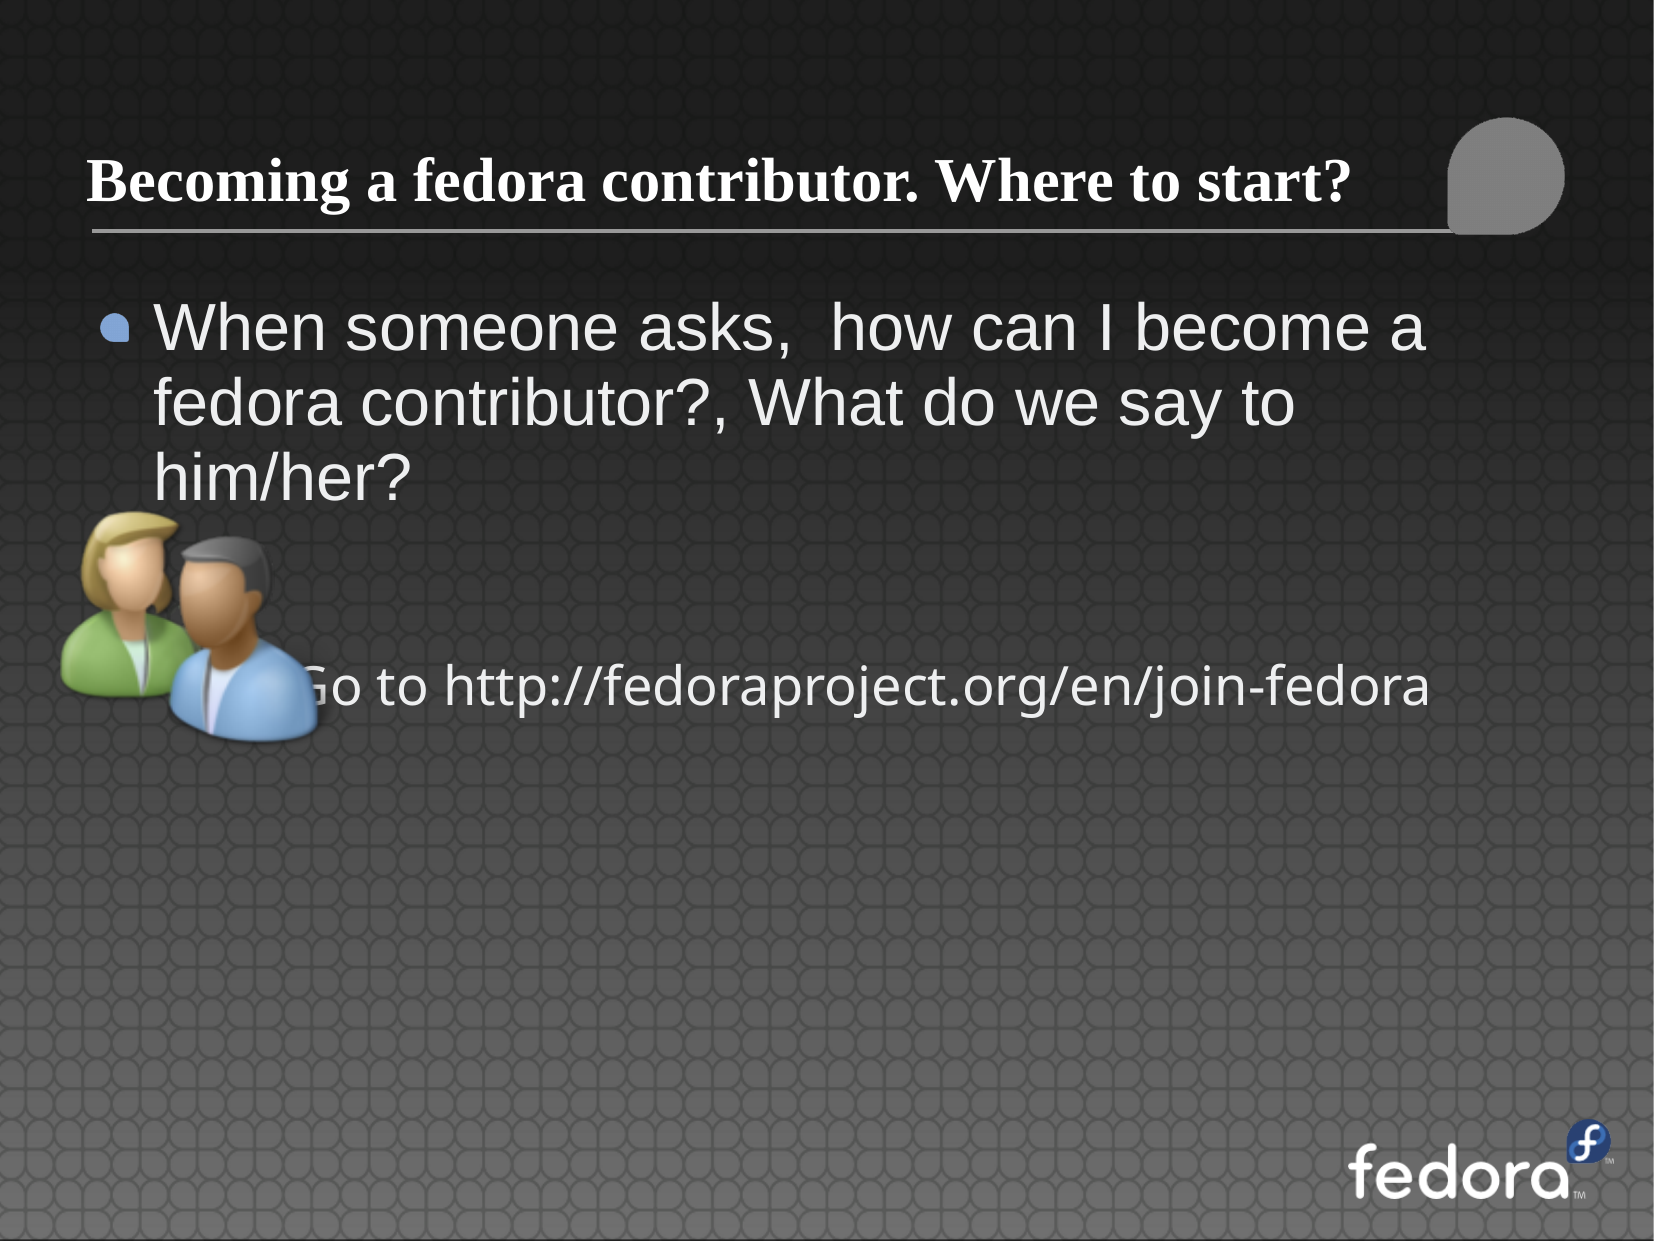

# Becoming a fedora contributor. Where to start?
When someone asks, how can I become a fedora contributor?, What do we say to him/her?
Go to http://fedoraproject.org/en/join-fedora